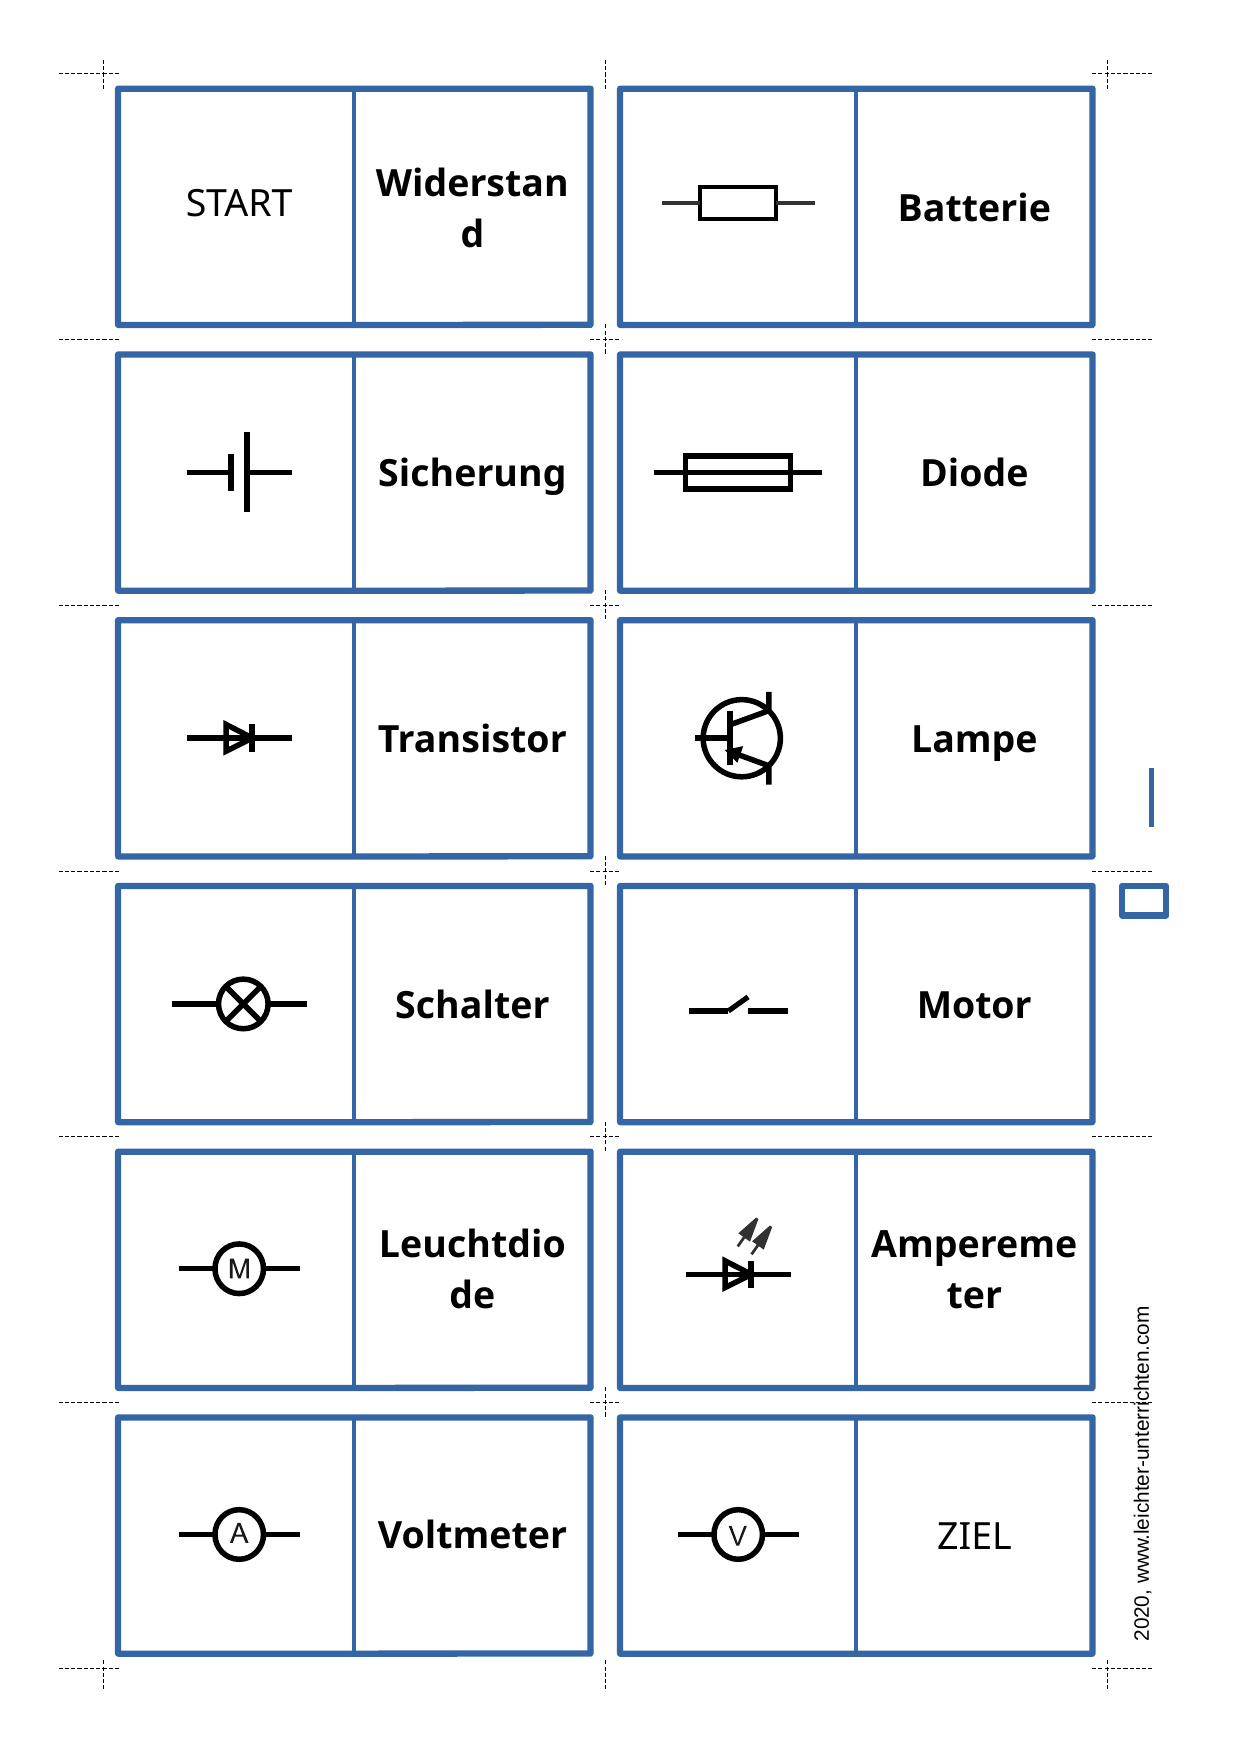

Batterie
Widerstand
START
Sicherung
Diode
Transistor
Lampe
Schalter
Motor
Leuchtdiode
Amperemeter
2020, www.leichter-unterrichten.com
Voltmeter
ZIEL